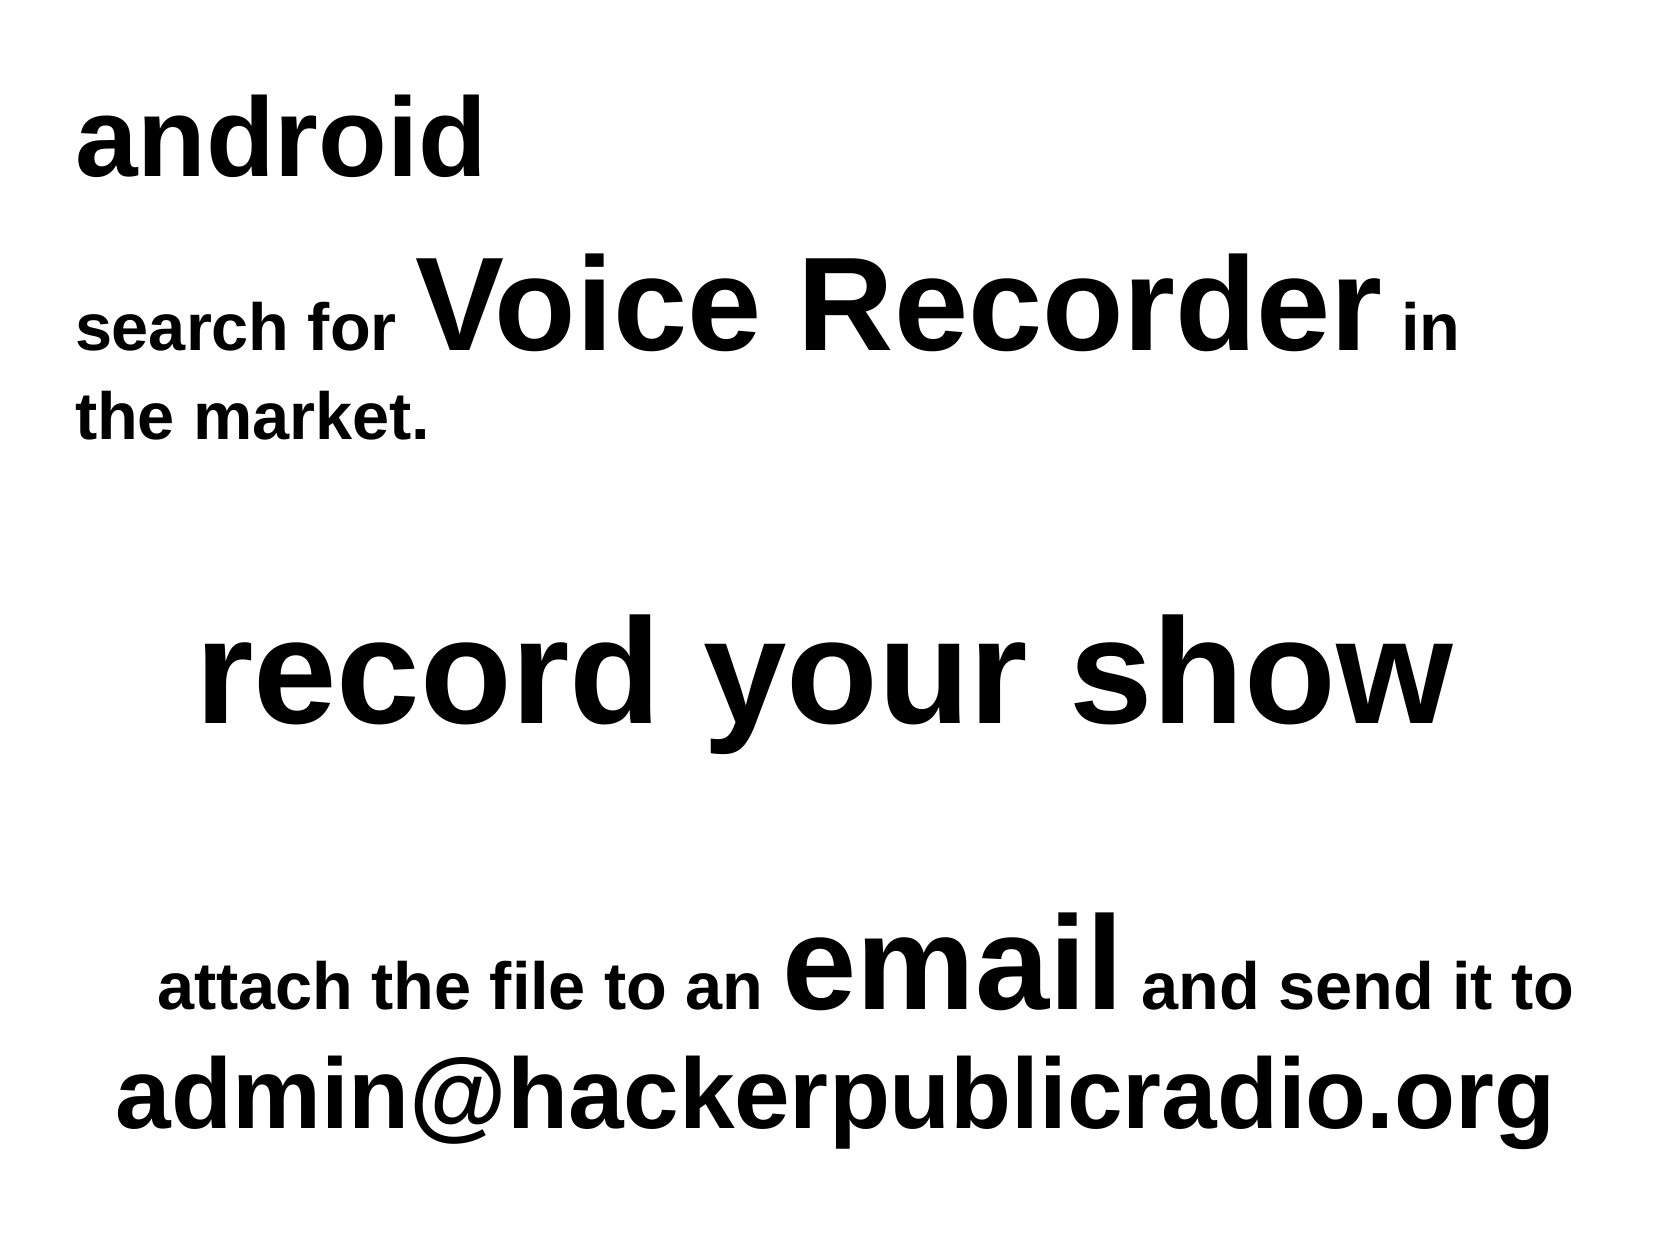

# android
search for Voice Recorder in the market.
record your show
attach the file to an email and send it to admin@hackerpublicradio.org